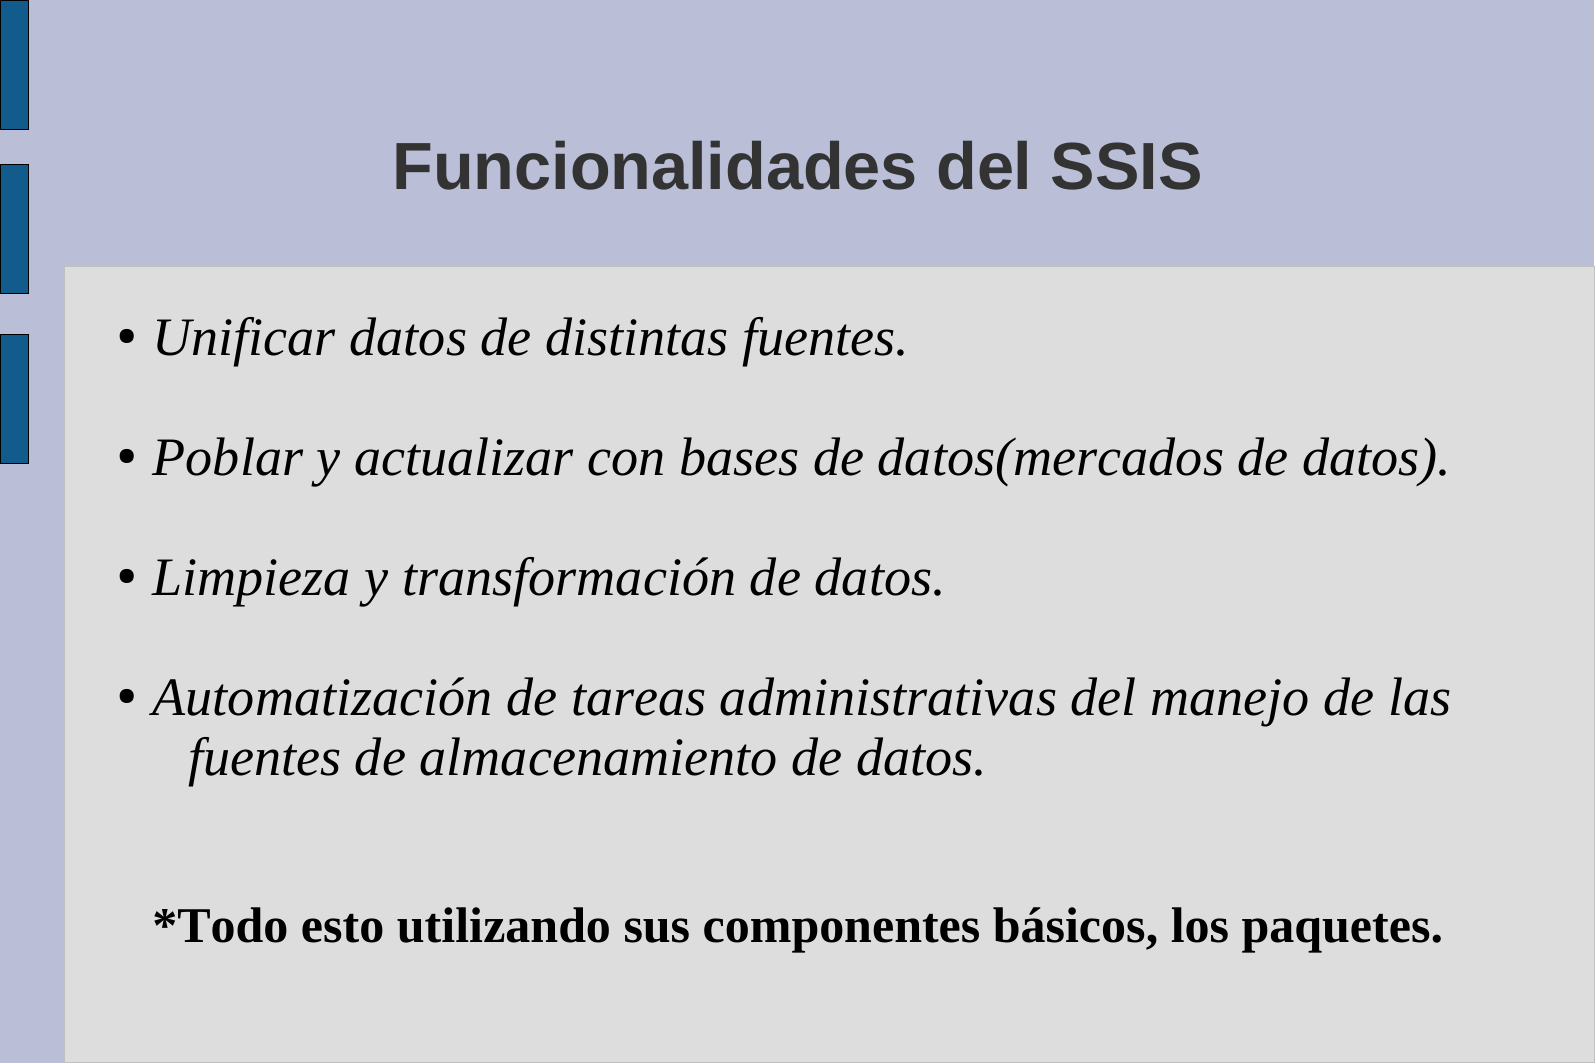

# Funcionalidades del SSIS
Unificar datos de distintas fuentes.
Poblar y actualizar con bases de datos(mercados de datos).
Limpieza y transformación de datos.
Automatización de tareas administrativas del manejo de las fuentes de almacenamiento de datos.
*Todo esto utilizando sus componentes básicos, los paquetes.